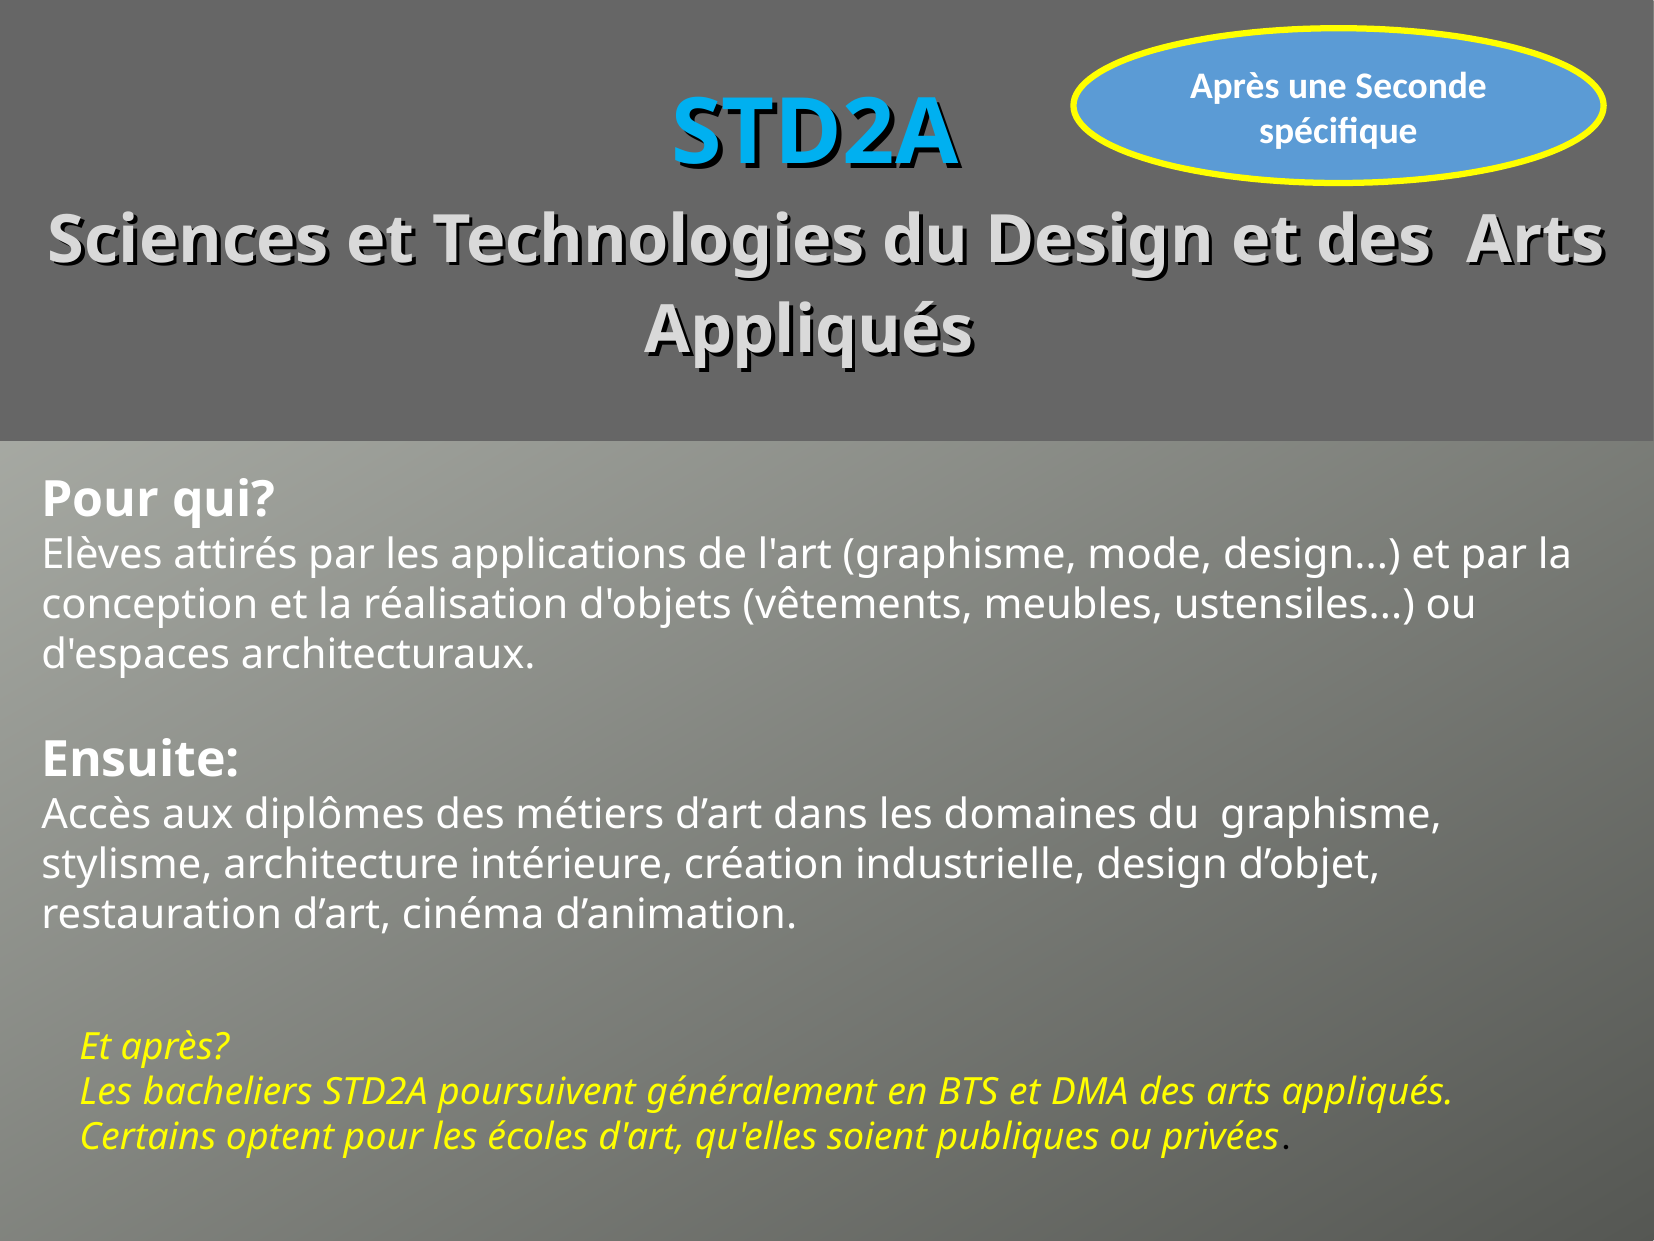

STD2A
Sciences et Technologies du Design et des Arts Appliqués
Après une Seconde spécifique
Pour qui?
Elèves attirés par les applications de l'art (graphisme, mode, design...) et par la conception et la réalisation d'objets (vêtements, meubles, ustensiles...) ou d'espaces architecturaux.
Ensuite:
Accès aux diplômes des métiers d’art dans les domaines du  graphisme, stylisme, architecture intérieure, création industrielle, design d’objet, restauration d’art, cinéma d’animation.
Et après?
Les bacheliers STD2A poursuivent généralement en BTS et DMA des arts appliqués. Certains optent pour les écoles d'art, qu'elles soient publiques ou privées.